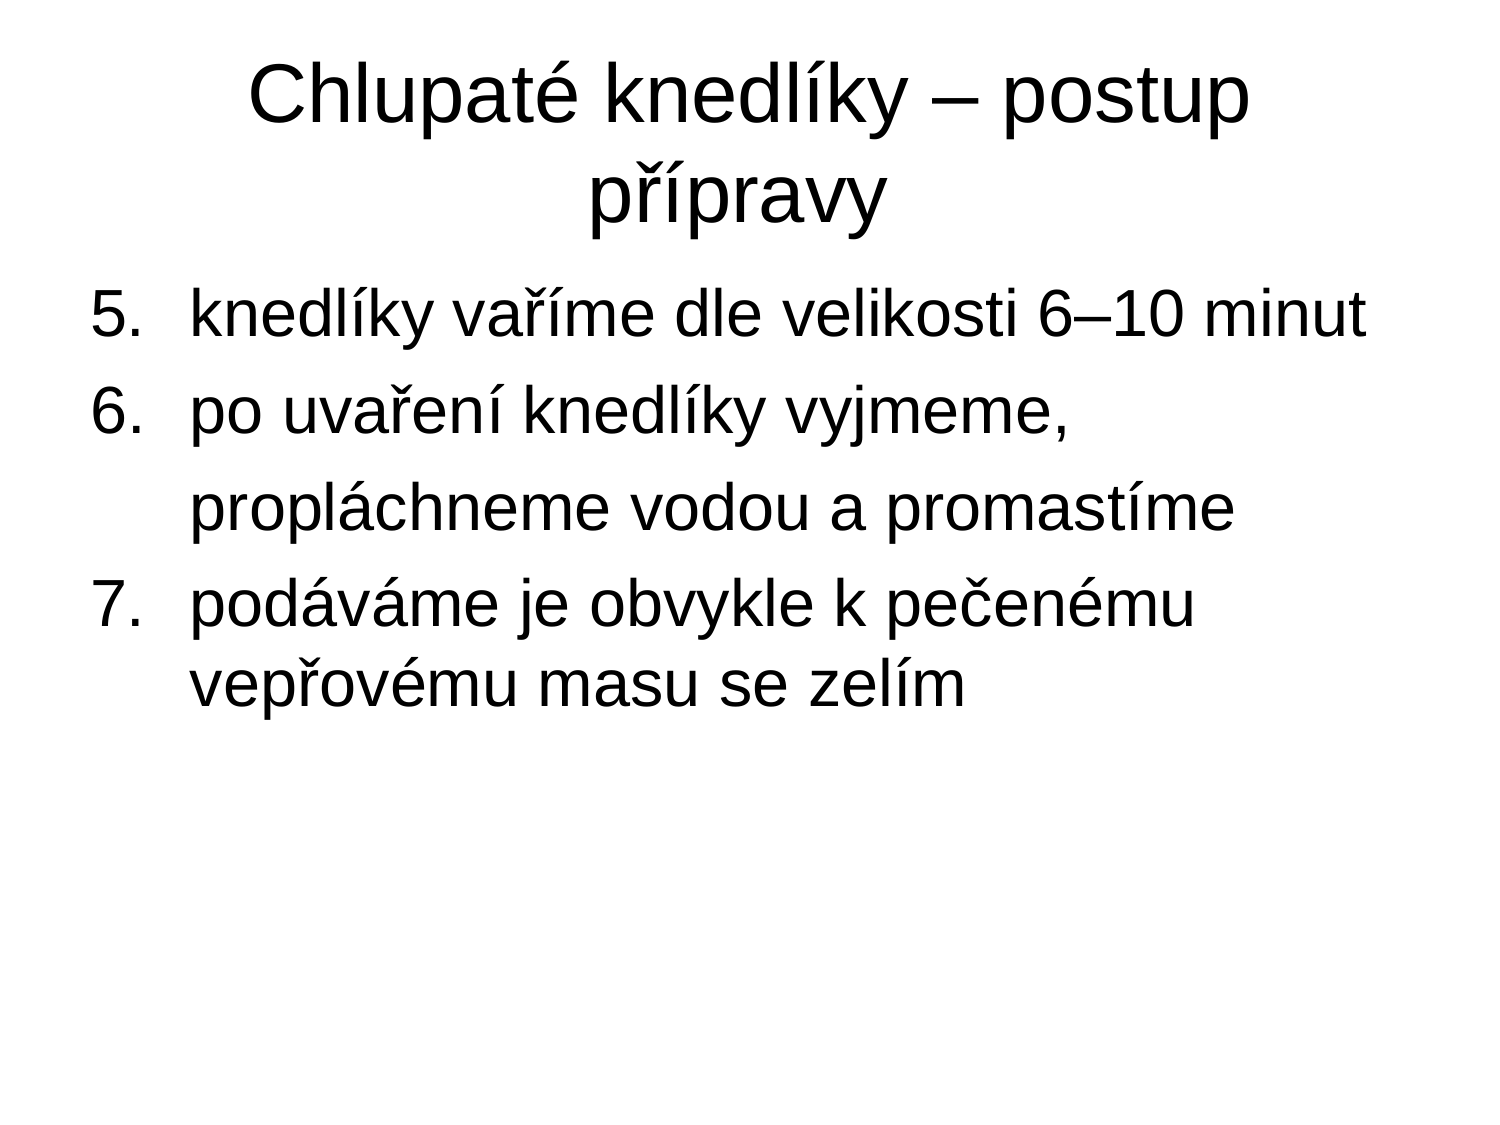

# Chlupaté knedlíky – postup přípravy
5.	knedlíky vaříme dle velikosti 6–10 minut
po uvaření knedlíky vyjmeme,
	propláchneme vodou a promastíme
7. 	podáváme je obvykle k pečenému vepřovému masu se zelím